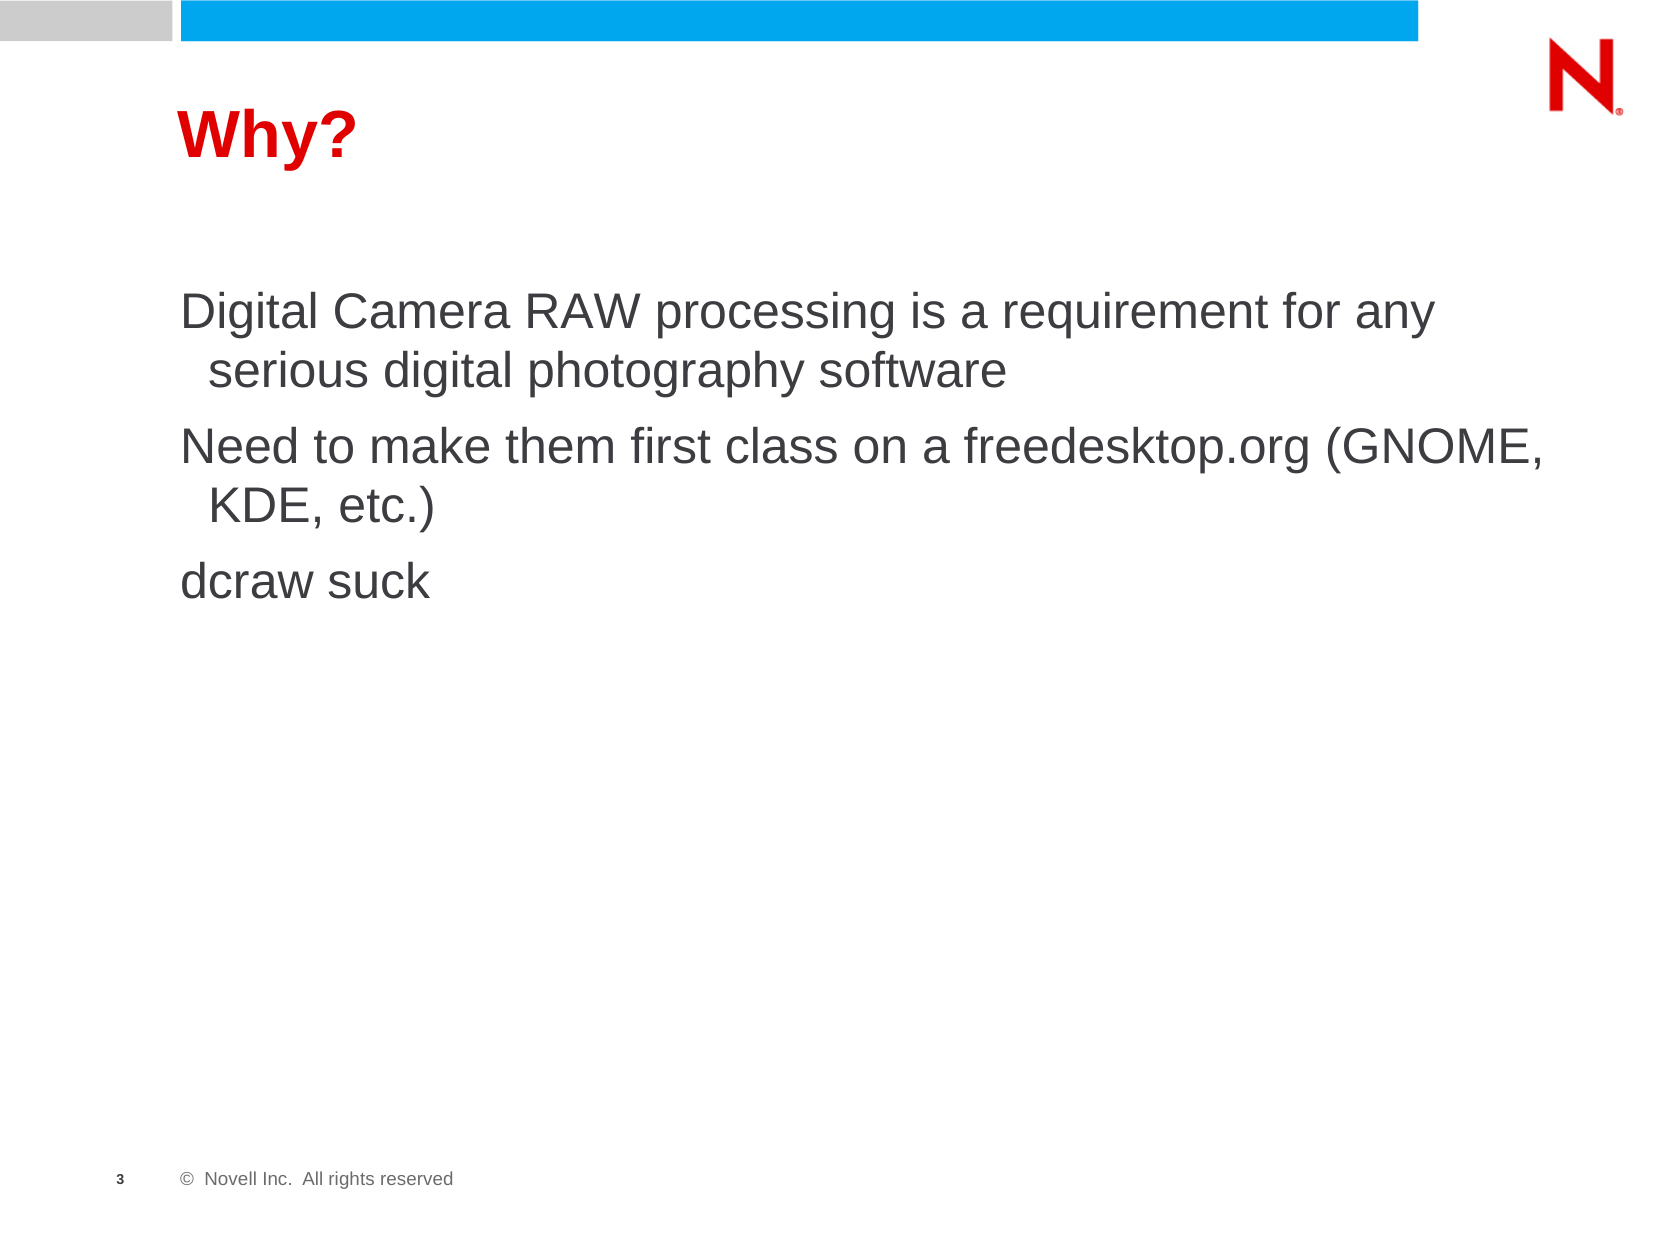

# Why?
Digital Camera RAW processing is a requirement for any serious digital photography software
Need to make them first class on a freedesktop.org (GNOME, KDE, etc.)
dcraw suck